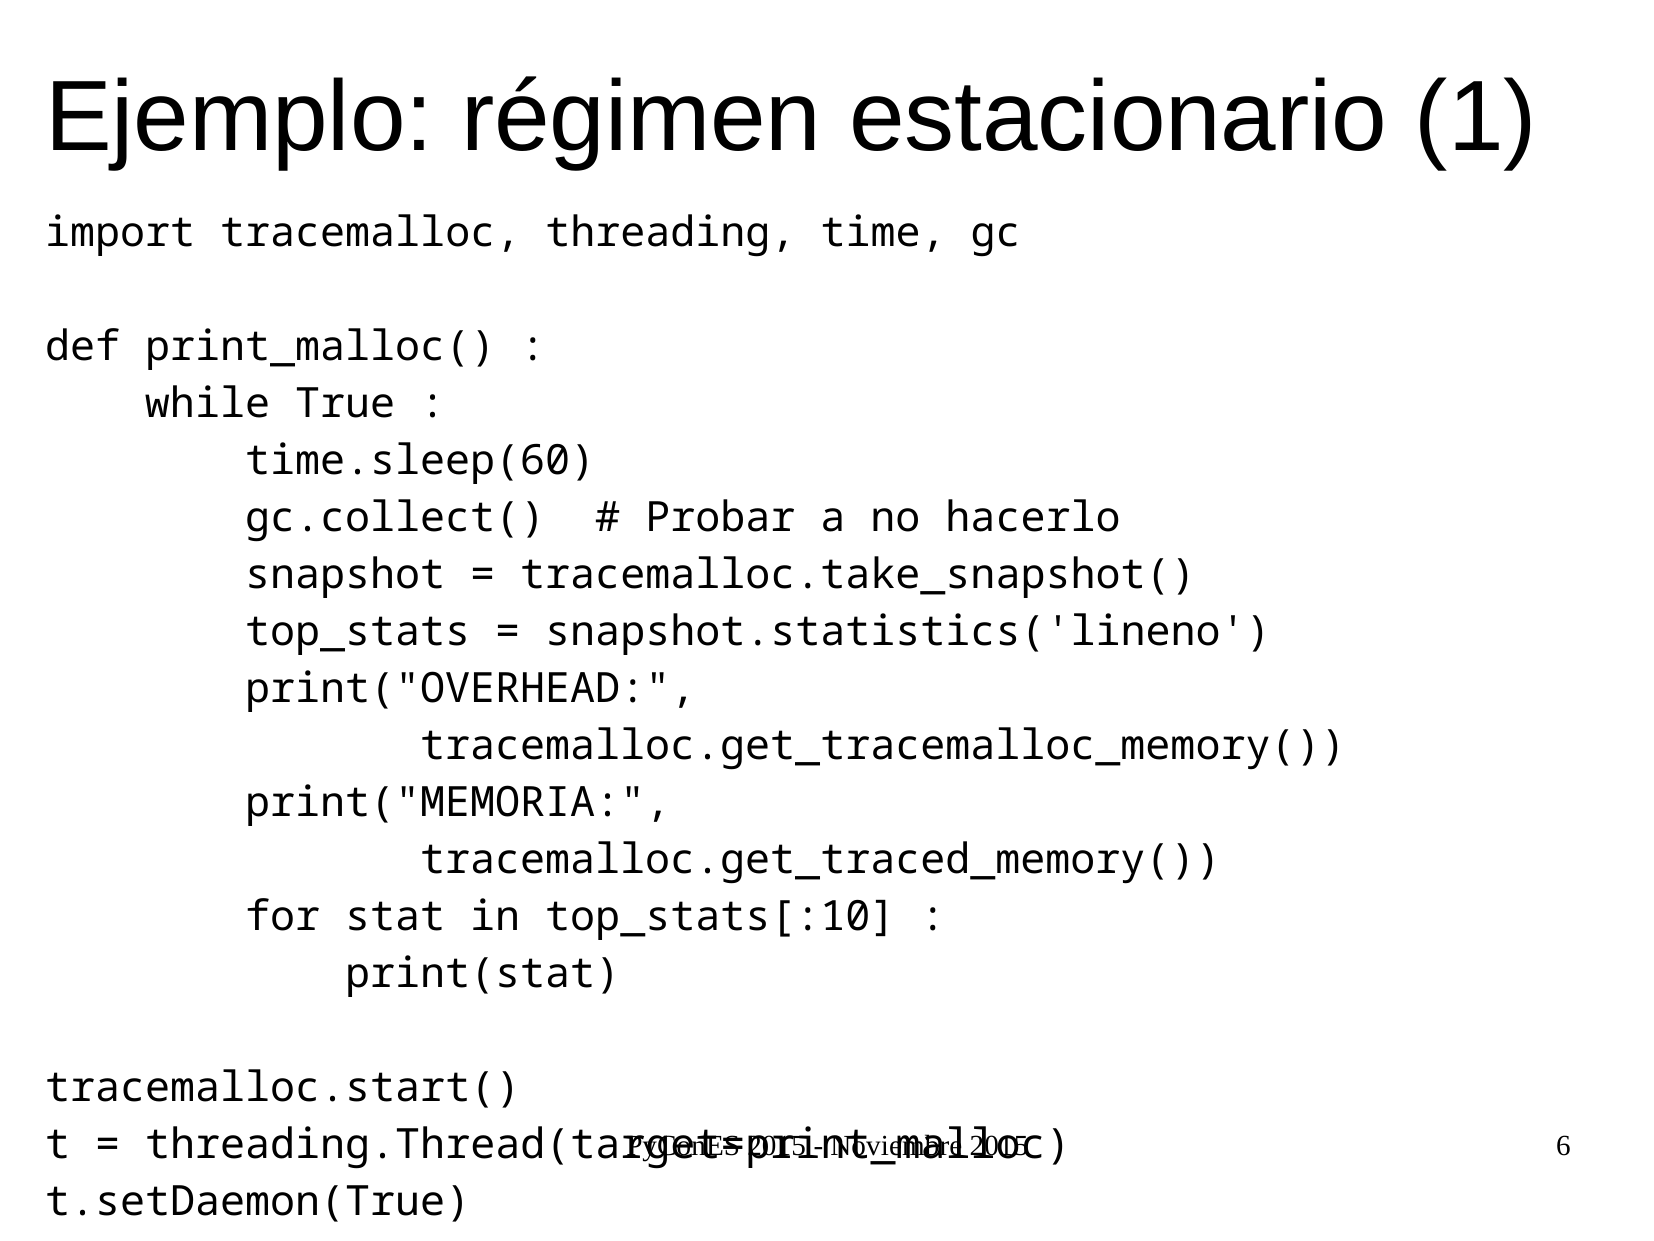

# Ejemplo: régimen estacionario (1)
import tracemalloc, threading, time, gc
def print_malloc() :
 while True :
 time.sleep(60)
 gc.collect() # Probar a no hacerlo
 snapshot = tracemalloc.take_snapshot()
 top_stats = snapshot.statistics('lineno')
 print("OVERHEAD:",
 tracemalloc.get_tracemalloc_memory())
 print("MEMORIA:",
 tracemalloc.get_traced_memory())
 for stat in top_stats[:10] :
 print(stat)
tracemalloc.start()
t = threading.Thread(target=print_malloc)
t.setDaemon(True)
t.start()
PyConES 2015 - Noviembre 2015
6